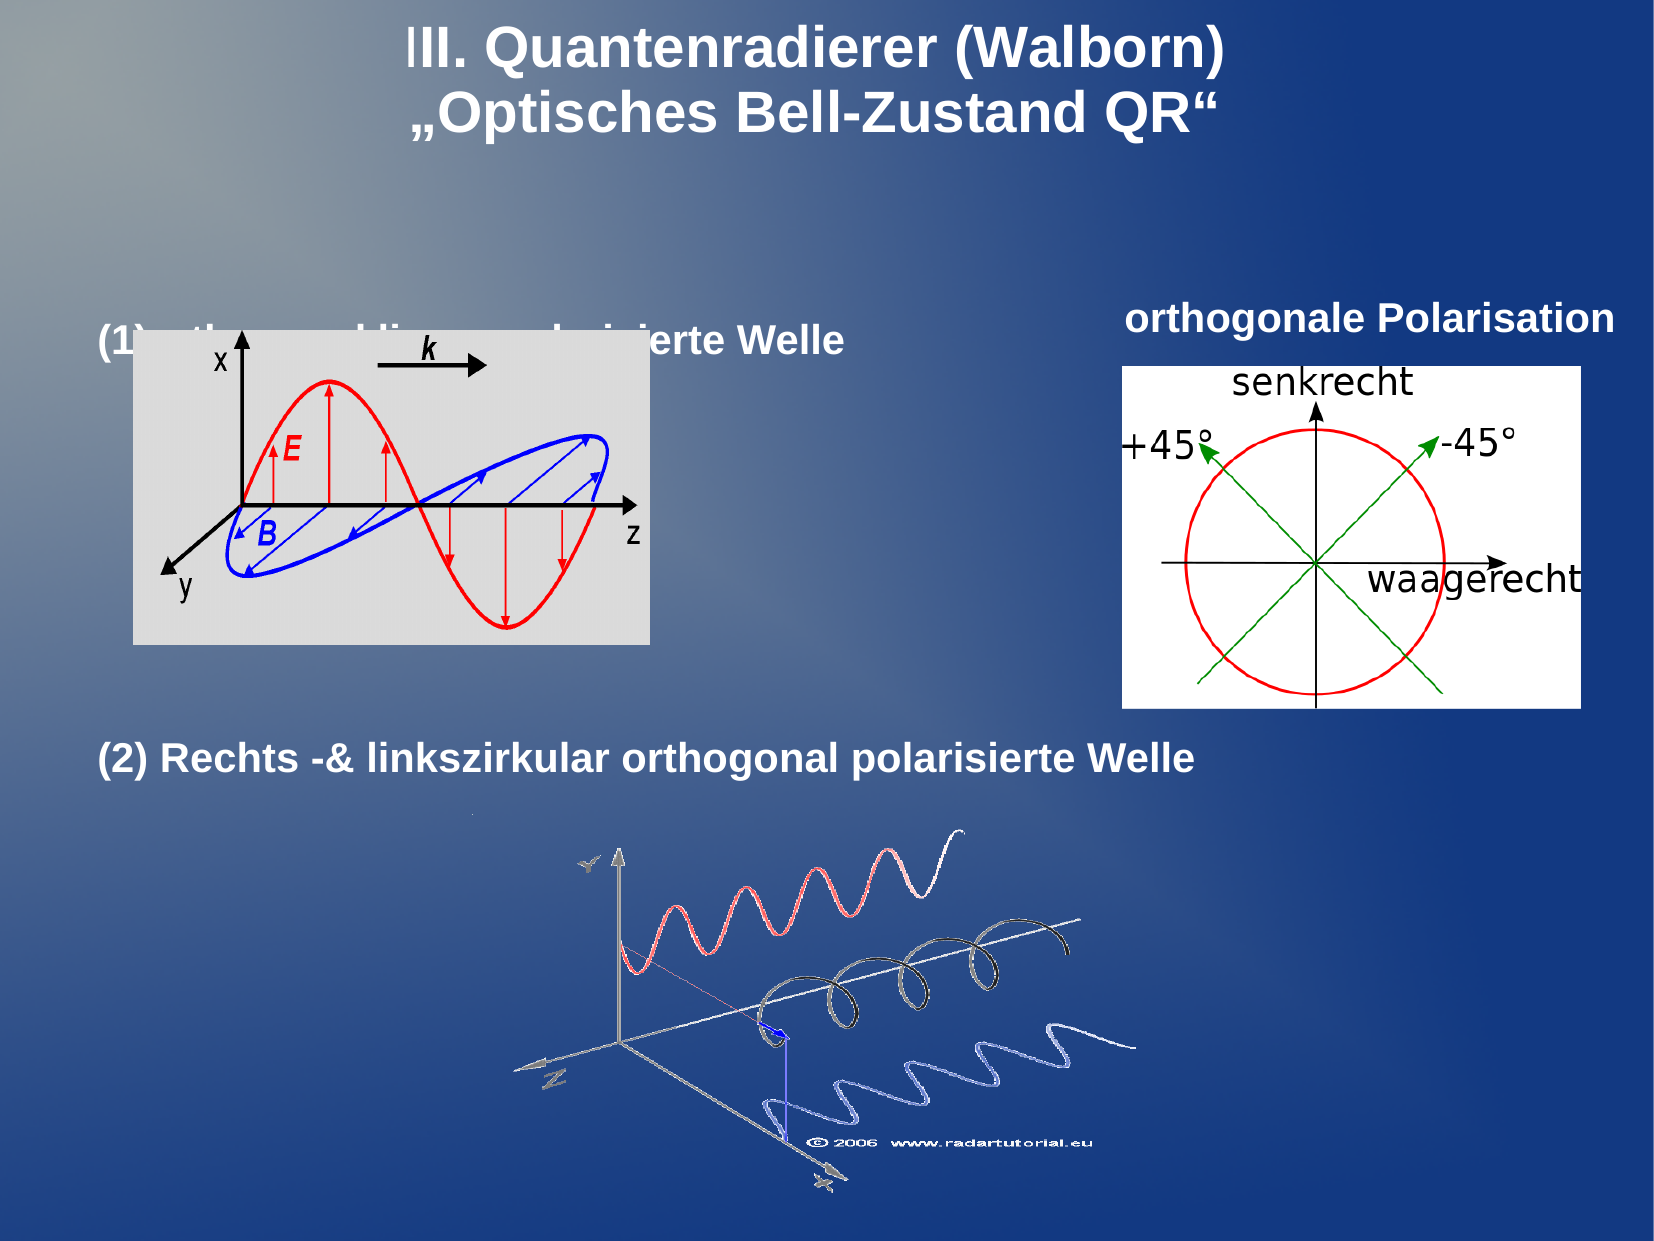

III. Quantenradierer (Walborn)
„Optisches Bell-Zustand QR“
orthogonale Polarisation
#
(1)orthogonal linear polarisierte Welle
(2) Rechts -& linkszirkular orthogonal polarisierte Welle